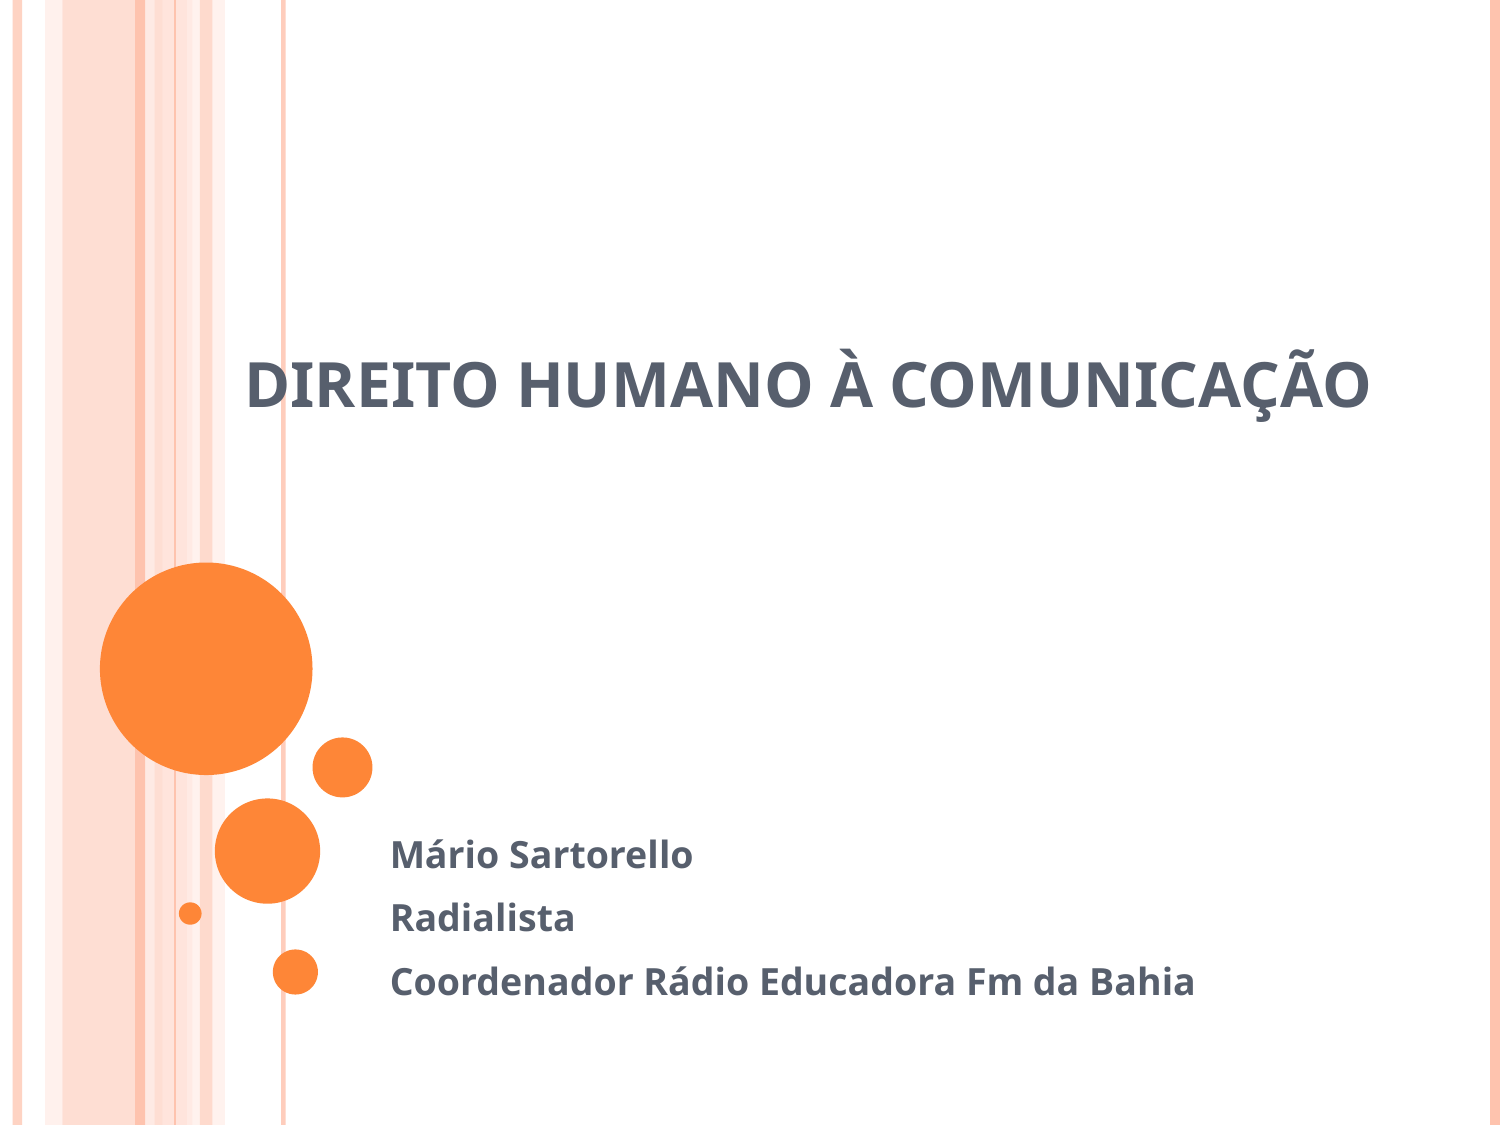

# DIREITO HUMANO À COMUNICAÇÃO
Mário Sartorello
Radialista
Coordenador Rádio Educadora Fm da Bahia